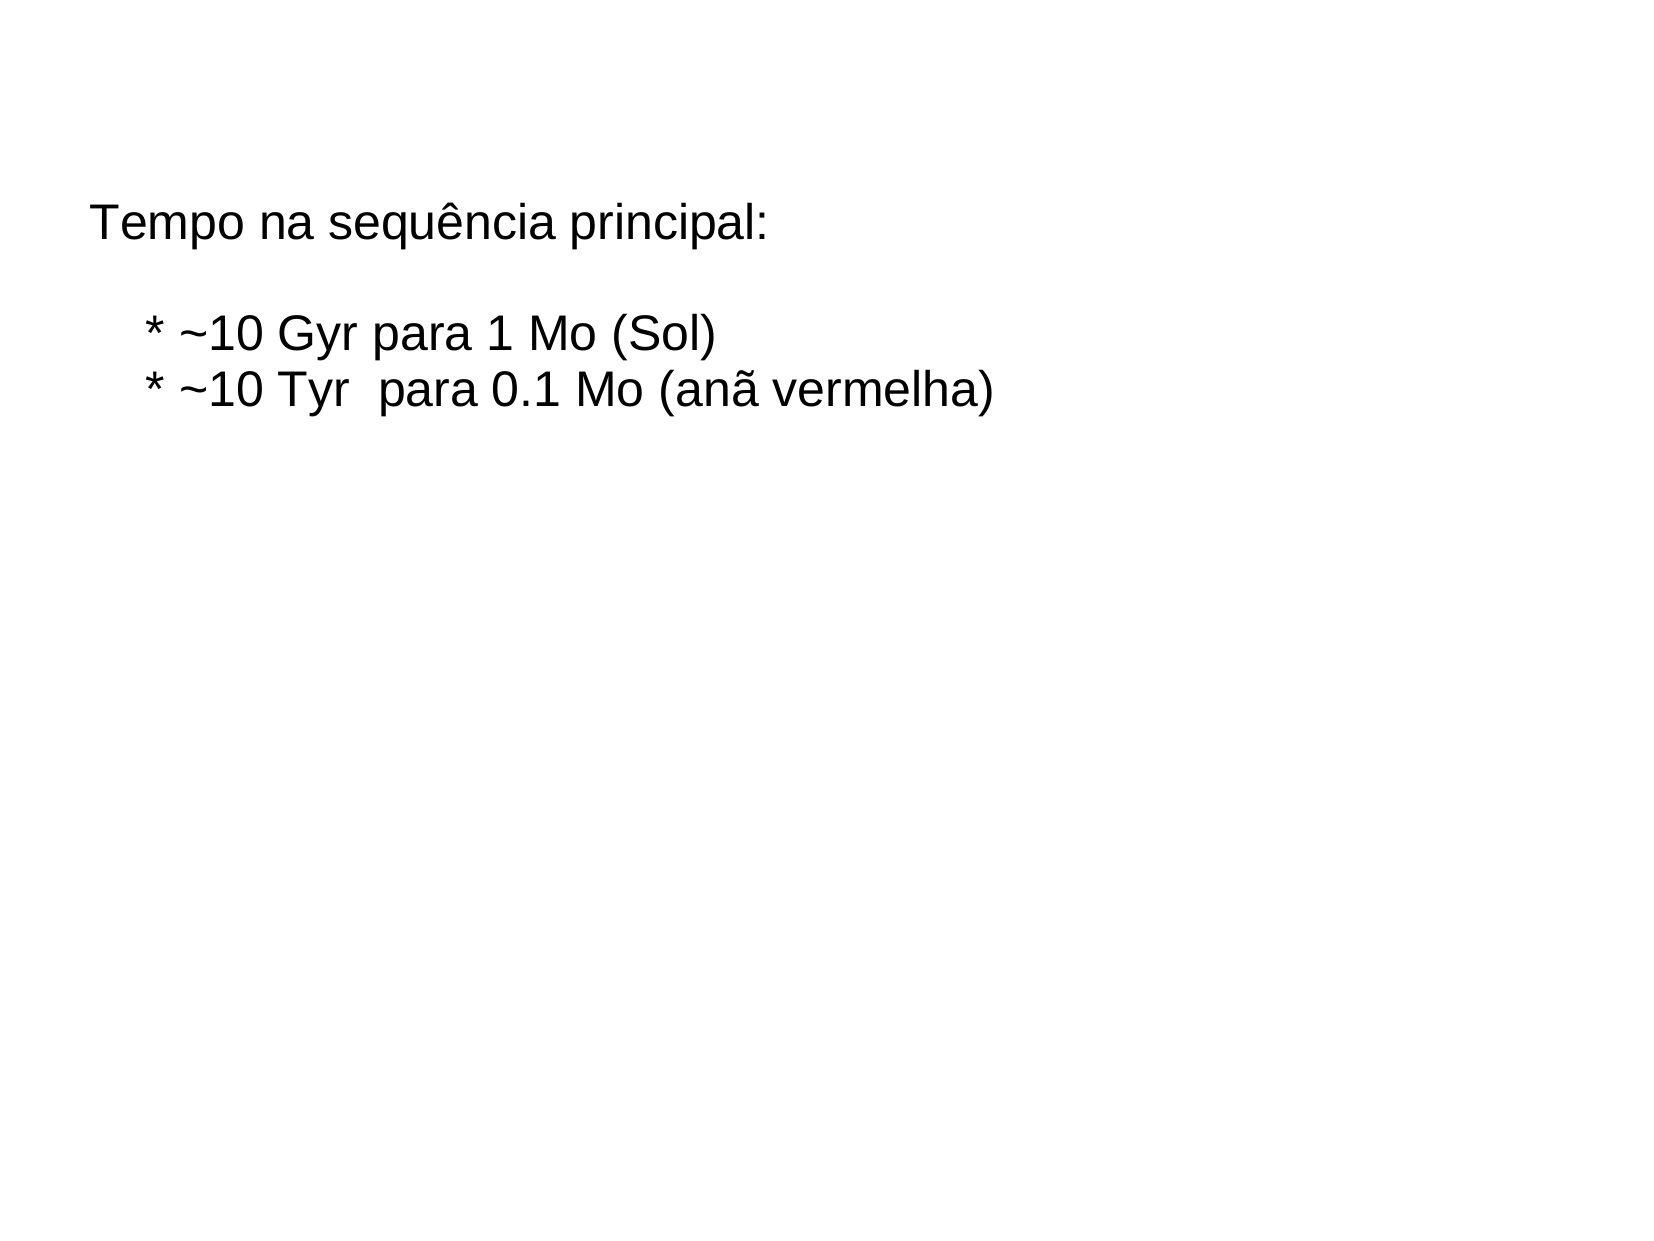

Tempo na sequência principal:
 * ~10 Gyr para 1 Mo (Sol)
 * ~10 Tyr para 0.1 Mo (anã vermelha)